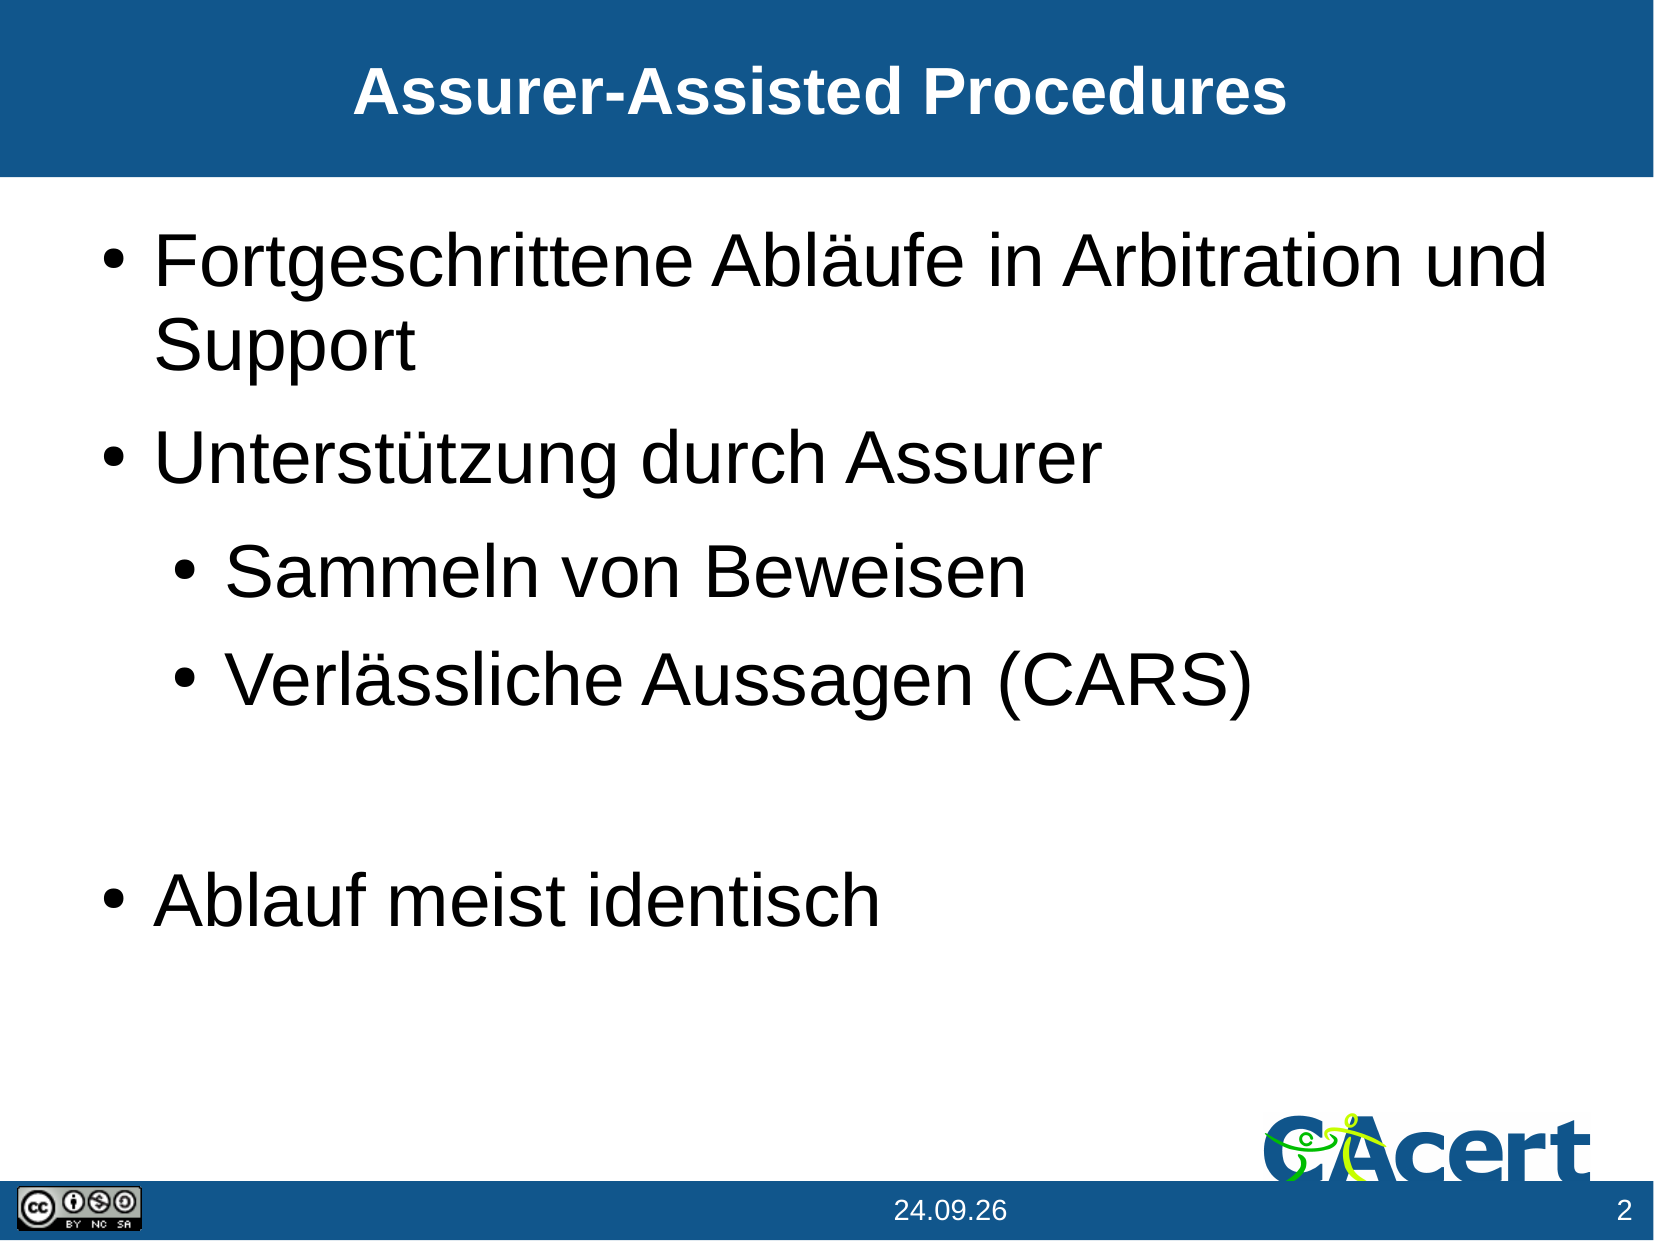

# Assurer-Assisted Procedures
Fortgeschrittene Abläufe in Arbitration und Support
Unterstützung durch Assurer
Sammeln von Beweisen
Verlässliche Aussagen (CARS)
Ablauf meist identisch